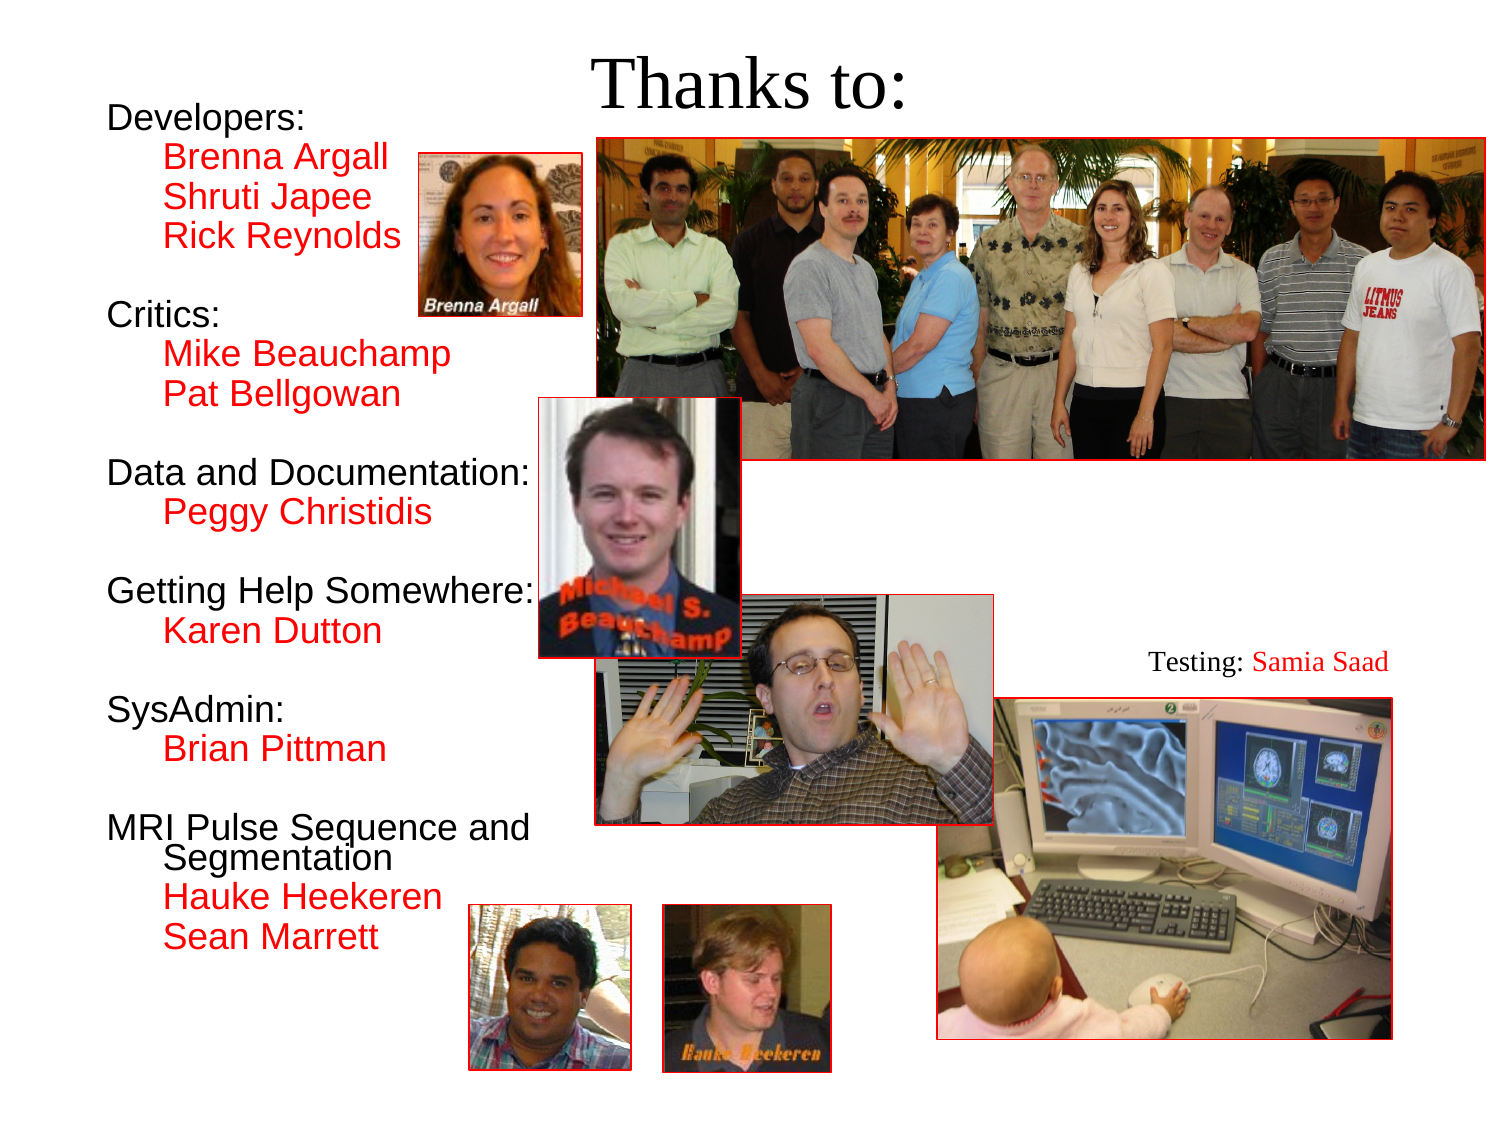

# Thanks to:
Developers:
	Brenna Argall
	Shruti Japee
	Rick Reynolds
Critics:
	Mike Beauchamp
	Pat Bellgowan
Data and Documentation:
	Peggy Christidis
Getting Help Somewhere:
	Karen Dutton
SysAdmin:
	Brian Pittman
MRI Pulse Sequence and Segmentation
	Hauke Heekeren
	Sean Marrett
Testing: Samia Saad